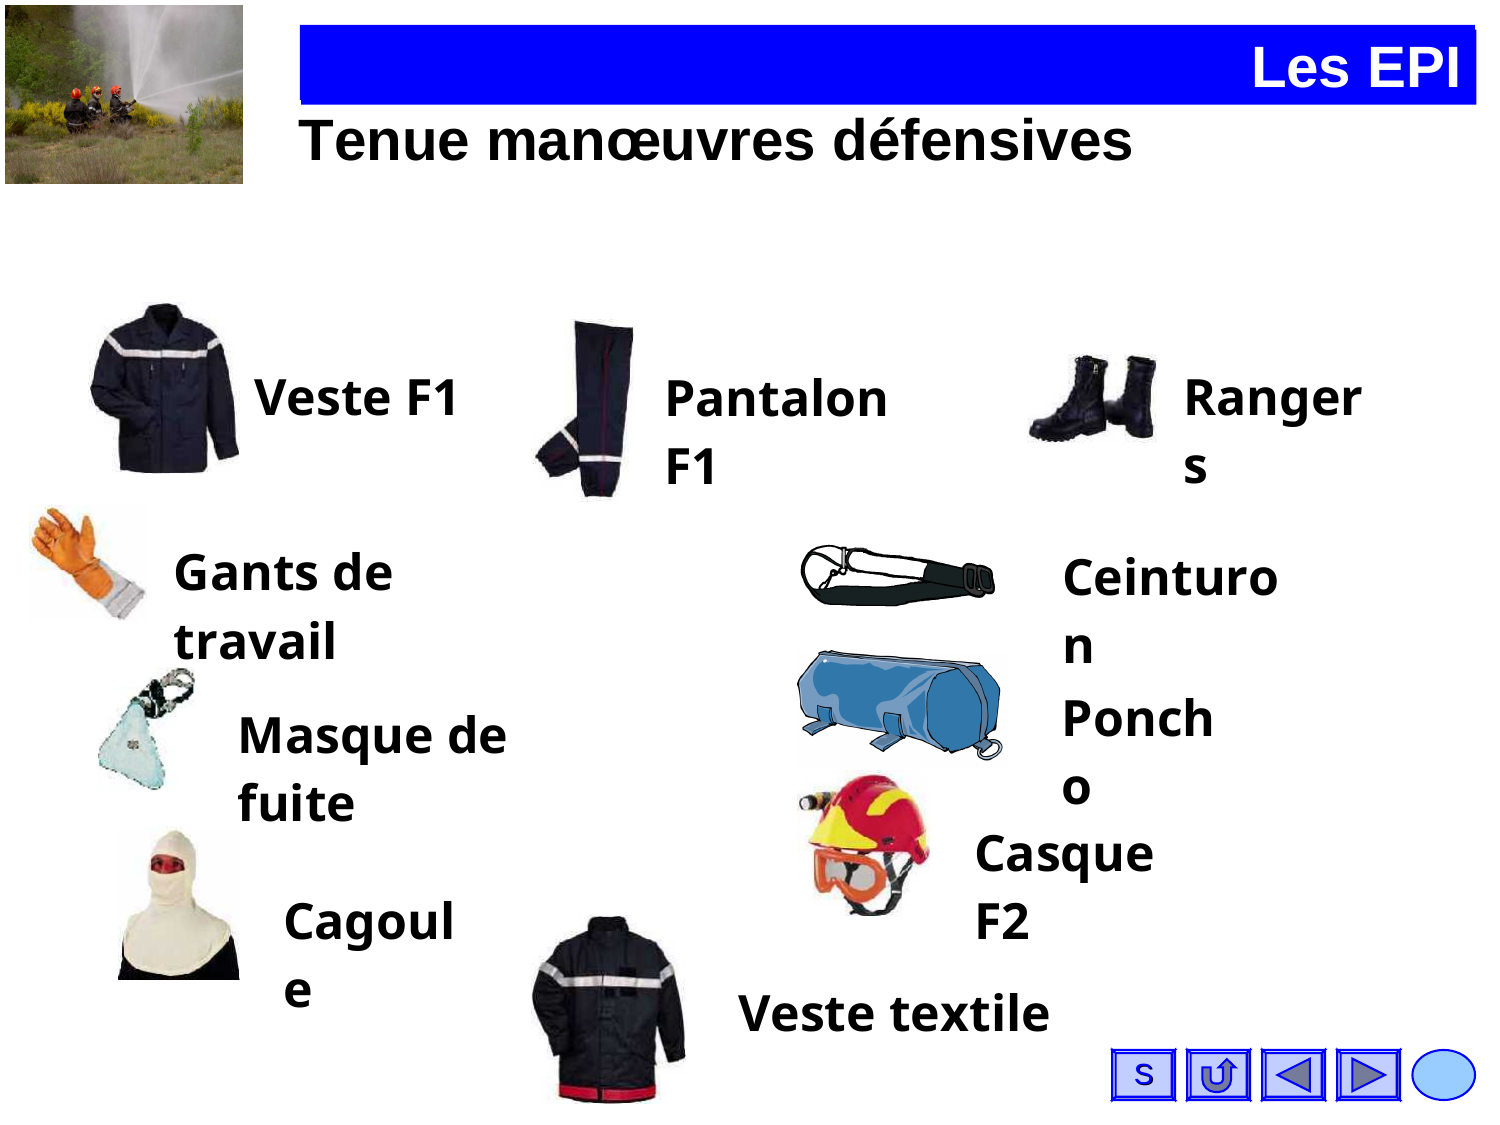

Les EPI
Tenue manœuvres défensives
Veste F1
Pantalon F1
Rangers
Gants de travail
Ceinturon
Poncho
Masque de fuite
Casque F2
Cagoule
Veste textile